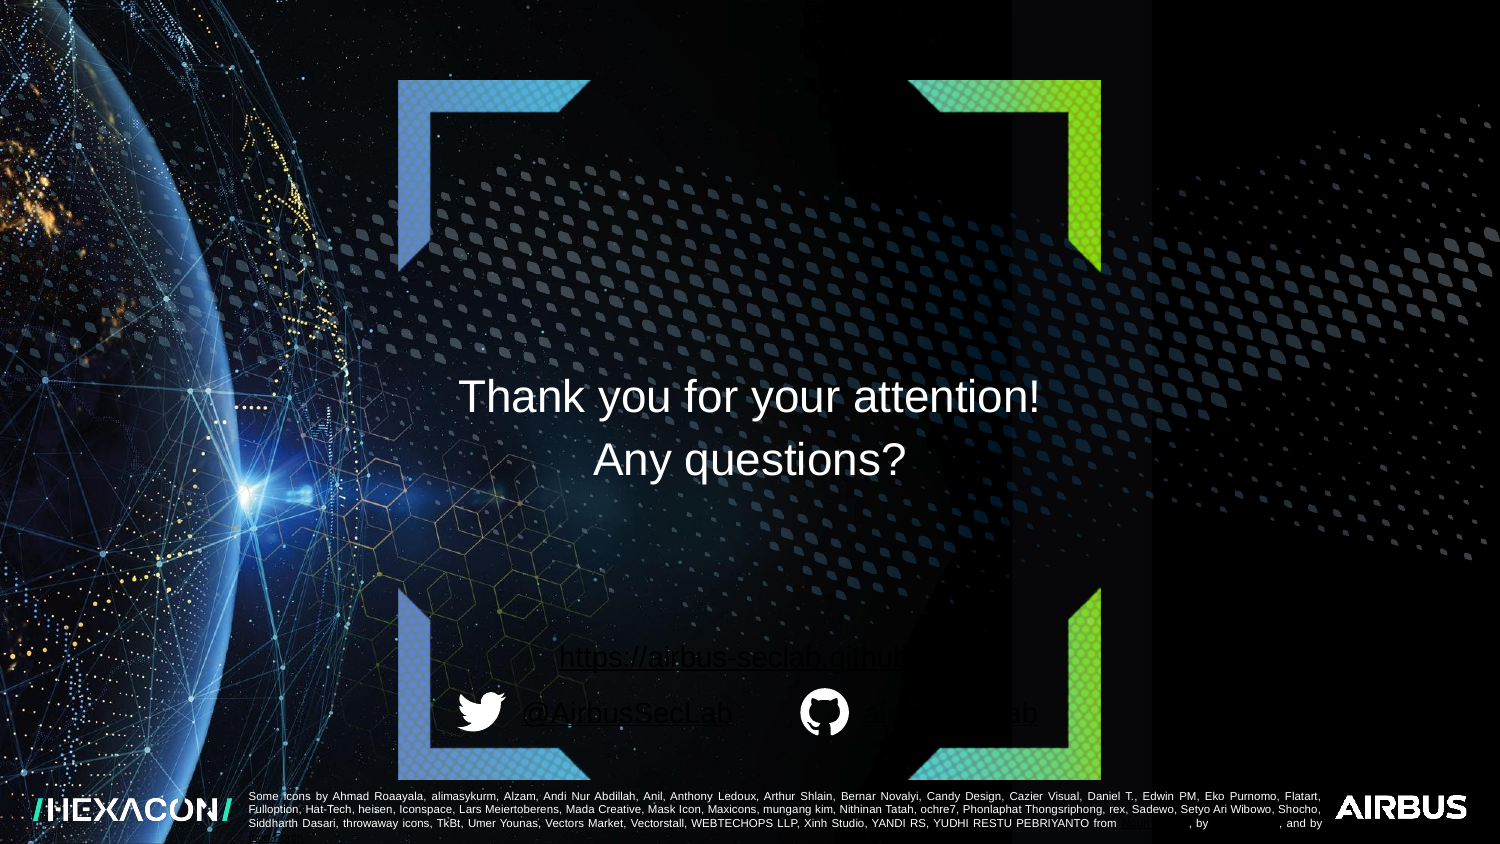

# Thank you for your attention!
Any questions?
https://airbus-seclab.github.io
@AirbusSecLab
airbus-seclab
Some icons by Ahmad Roaayala, alimasykurm, Alzam, Andi Nur Abdillah, Anil, Anthony Ledoux, Arthur Shlain, Bernar Novalyi, Candy Design, Cazier Visual, Daniel T., Edwin PM, Eko Purnomo, Flatart, Fulloption, Hat-Tech, heisen, Iconspace, Lars Meiertoberens, Mada Creative, Mask Icon, Maxicons, mungang kim, Nithinan Tatah, ochre7, Phonlaphat Thongsriphong, rex, Sadewo, Setyo Ari Wibowo, Shocho, Siddharth Dasari, throwaway icons, TkBt, Umer Younas, Vectors Market, Vectorstall, WEBTECHOPS LLP, Xinh Studio, YANDI RS, YUDHI RESTU PEBRIYANTO from Noun Project, by Simple Icons, and by Icon Fonts